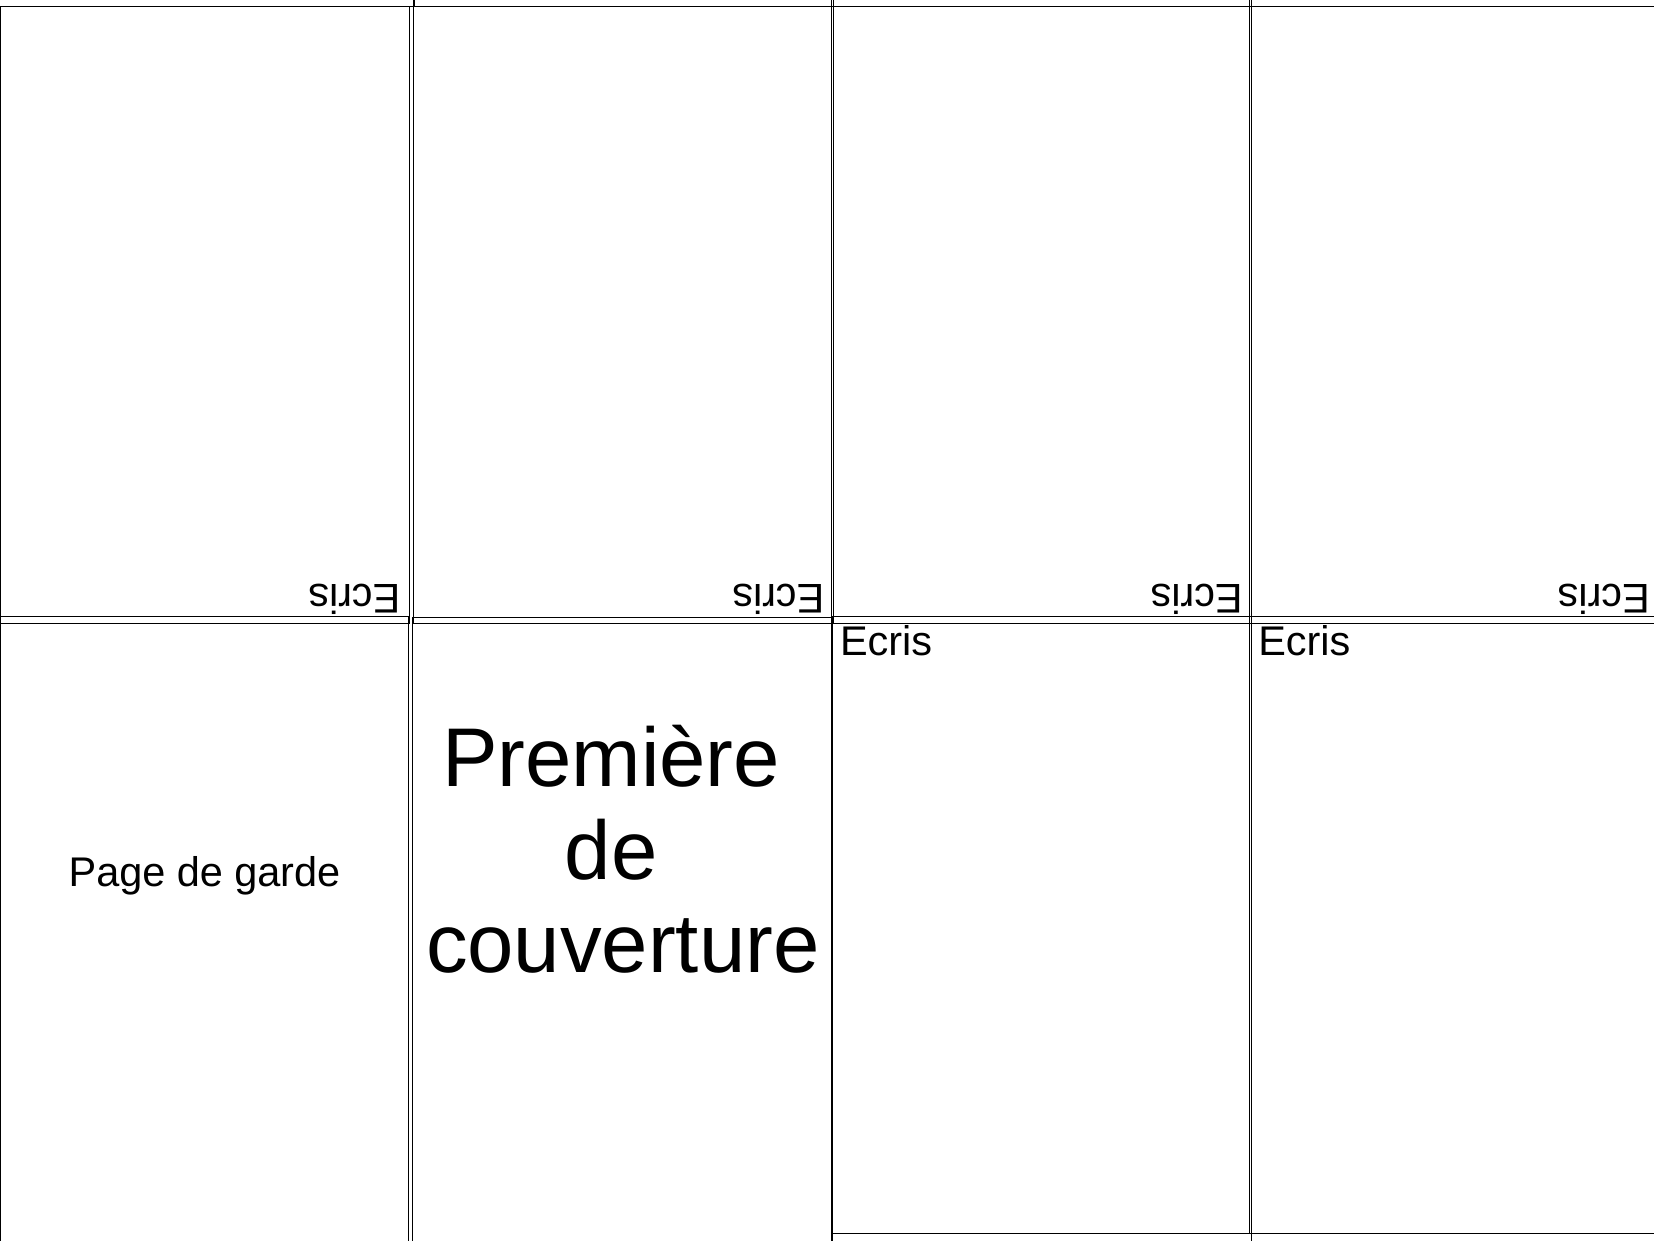

Le site des petits livres
pliage et exemple
7
6
5
4
Ecris
Ecris
Ecris
Ecris
Ecris
Ecris
Page de garde
Première
de
couverture
2
3